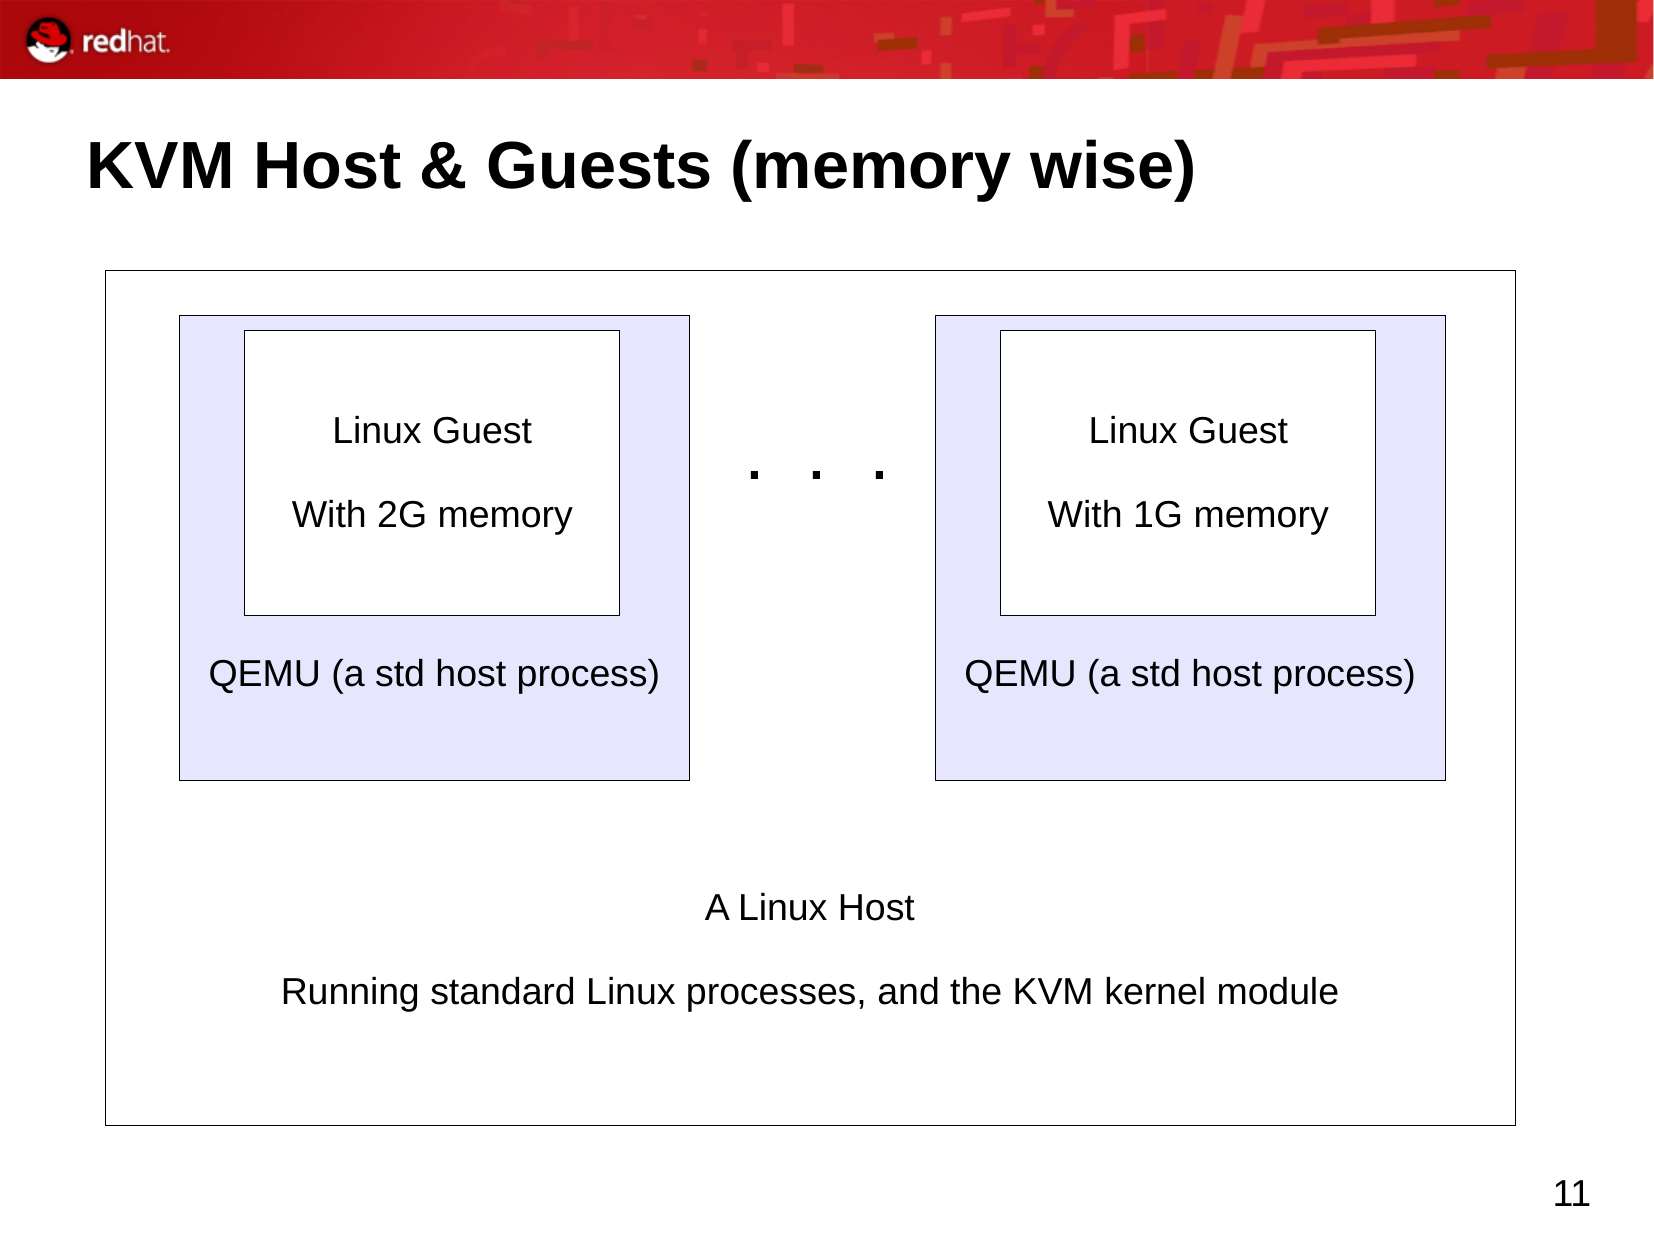

# KVM Host & Guests (memory wise)
A Linux Host
Running standard Linux processes, and the KVM kernel module
QEMU (a std host process)
QEMU (a std host process)
Linux Guest
With 2G memory
Linux Guest
With 1G memory
. . .